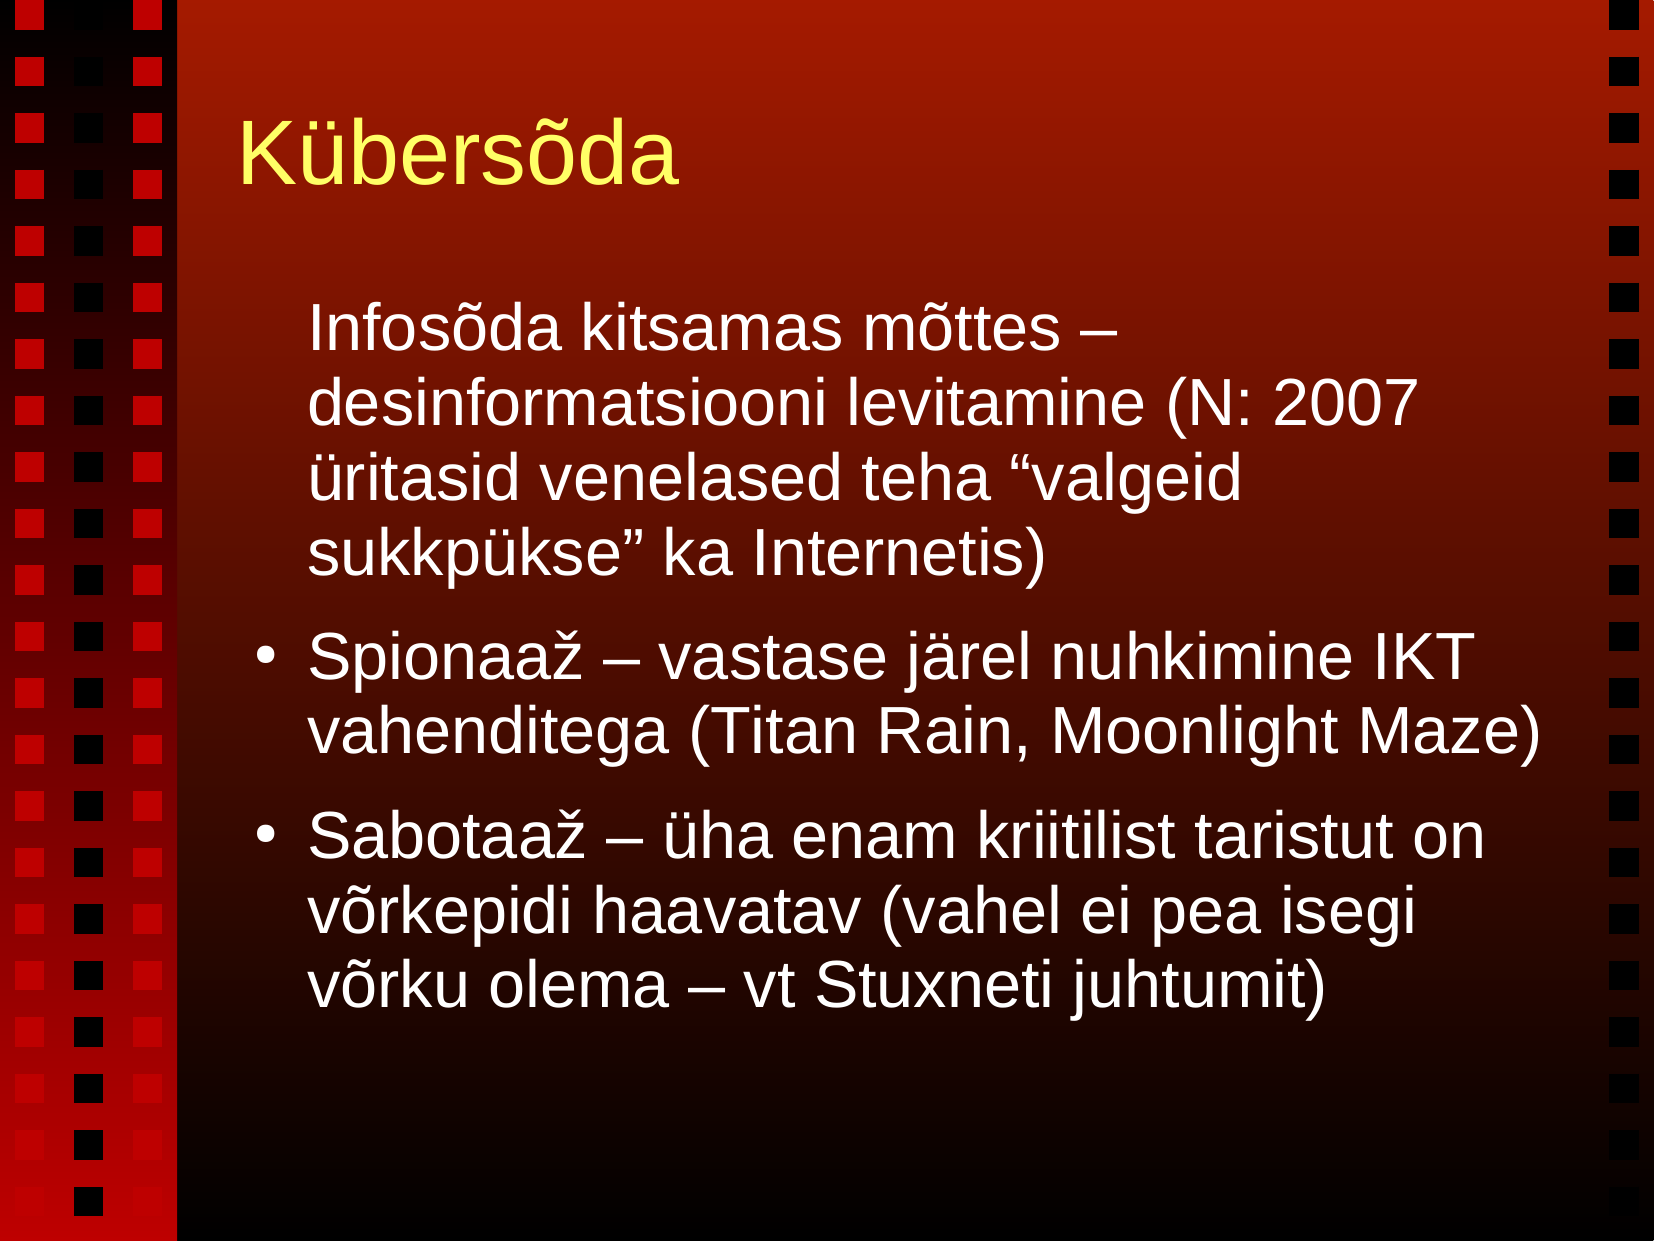

# Kübersõda
Infosõda kitsamas mõttes – desinformatsiooni levitamine (N: 2007 üritasid venelased teha “valgeid sukkpükse” ka Internetis)
Spionaaž – vastase järel nuhkimine IKT vahenditega (Titan Rain, Moonlight Maze)
Sabotaaž – üha enam kriitilist taristut on võrkepidi haavatav (vahel ei pea isegi võrku olema – vt Stuxneti juhtumit)